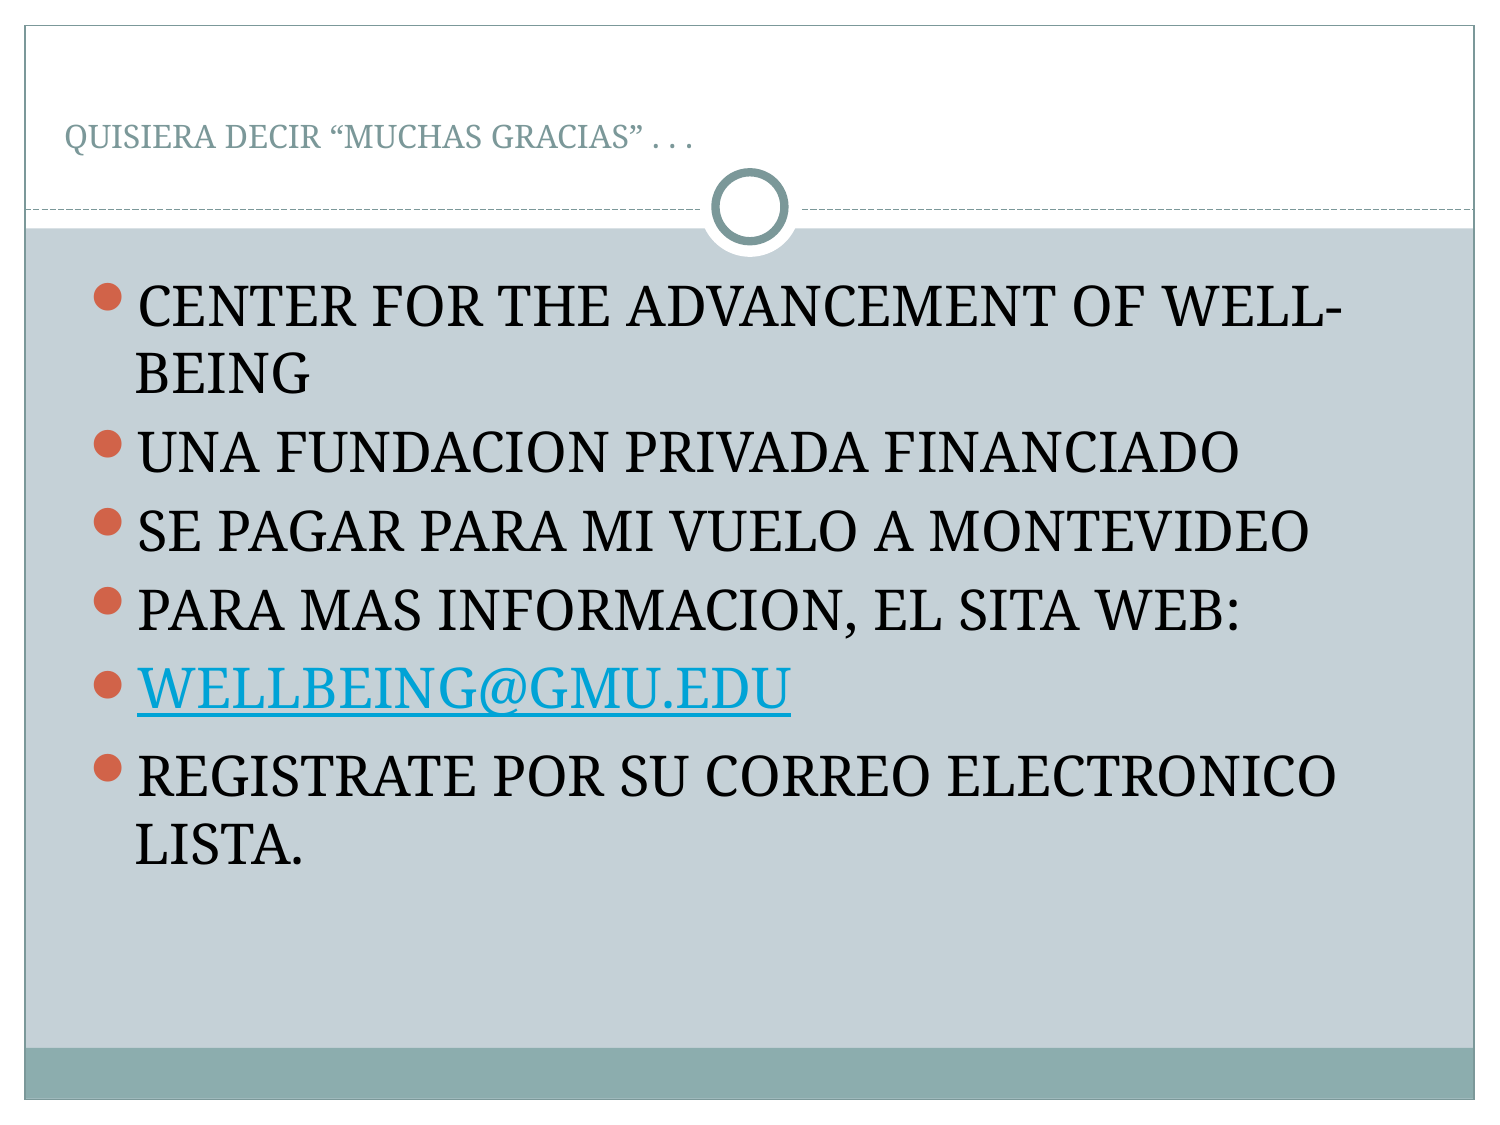

# QUISIERA DECIR “MUCHAS GRACIAS” . . .
CENTER FOR THE ADVANCEMENT OF WELL-BEING
UNA FUNDACION PRIVADA FINANCIADO
SE PAGAR PARA MI VUELO A MONTEVIDEO
PARA MAS INFORMACION, EL SITA WEB:
WELLBEING@GMU.EDU
REGISTRATE POR SU CORREO ELECTRONICO LISTA.